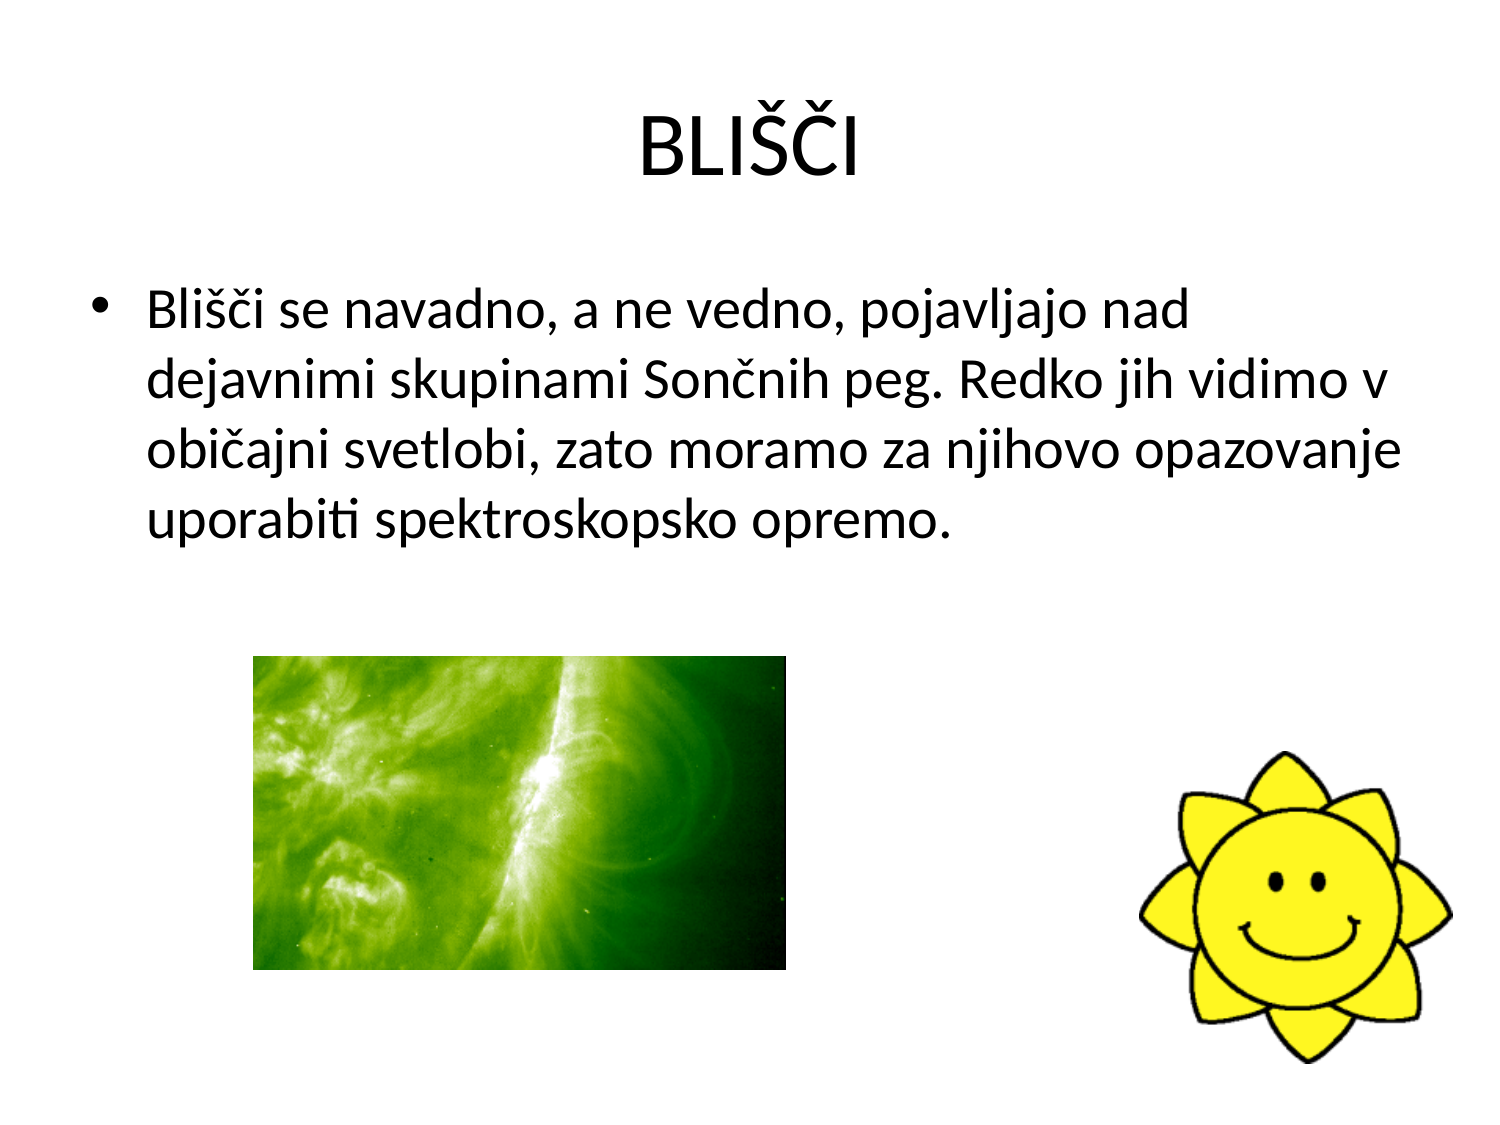

# BLIŠČI
Blišči se navadno, a ne vedno, pojavljajo nad dejavnimi skupinami Sončnih peg. Redko jih vidimo v običajni svetlobi, zato moramo za njihovo opazovanje uporabiti spektroskopsko opremo.